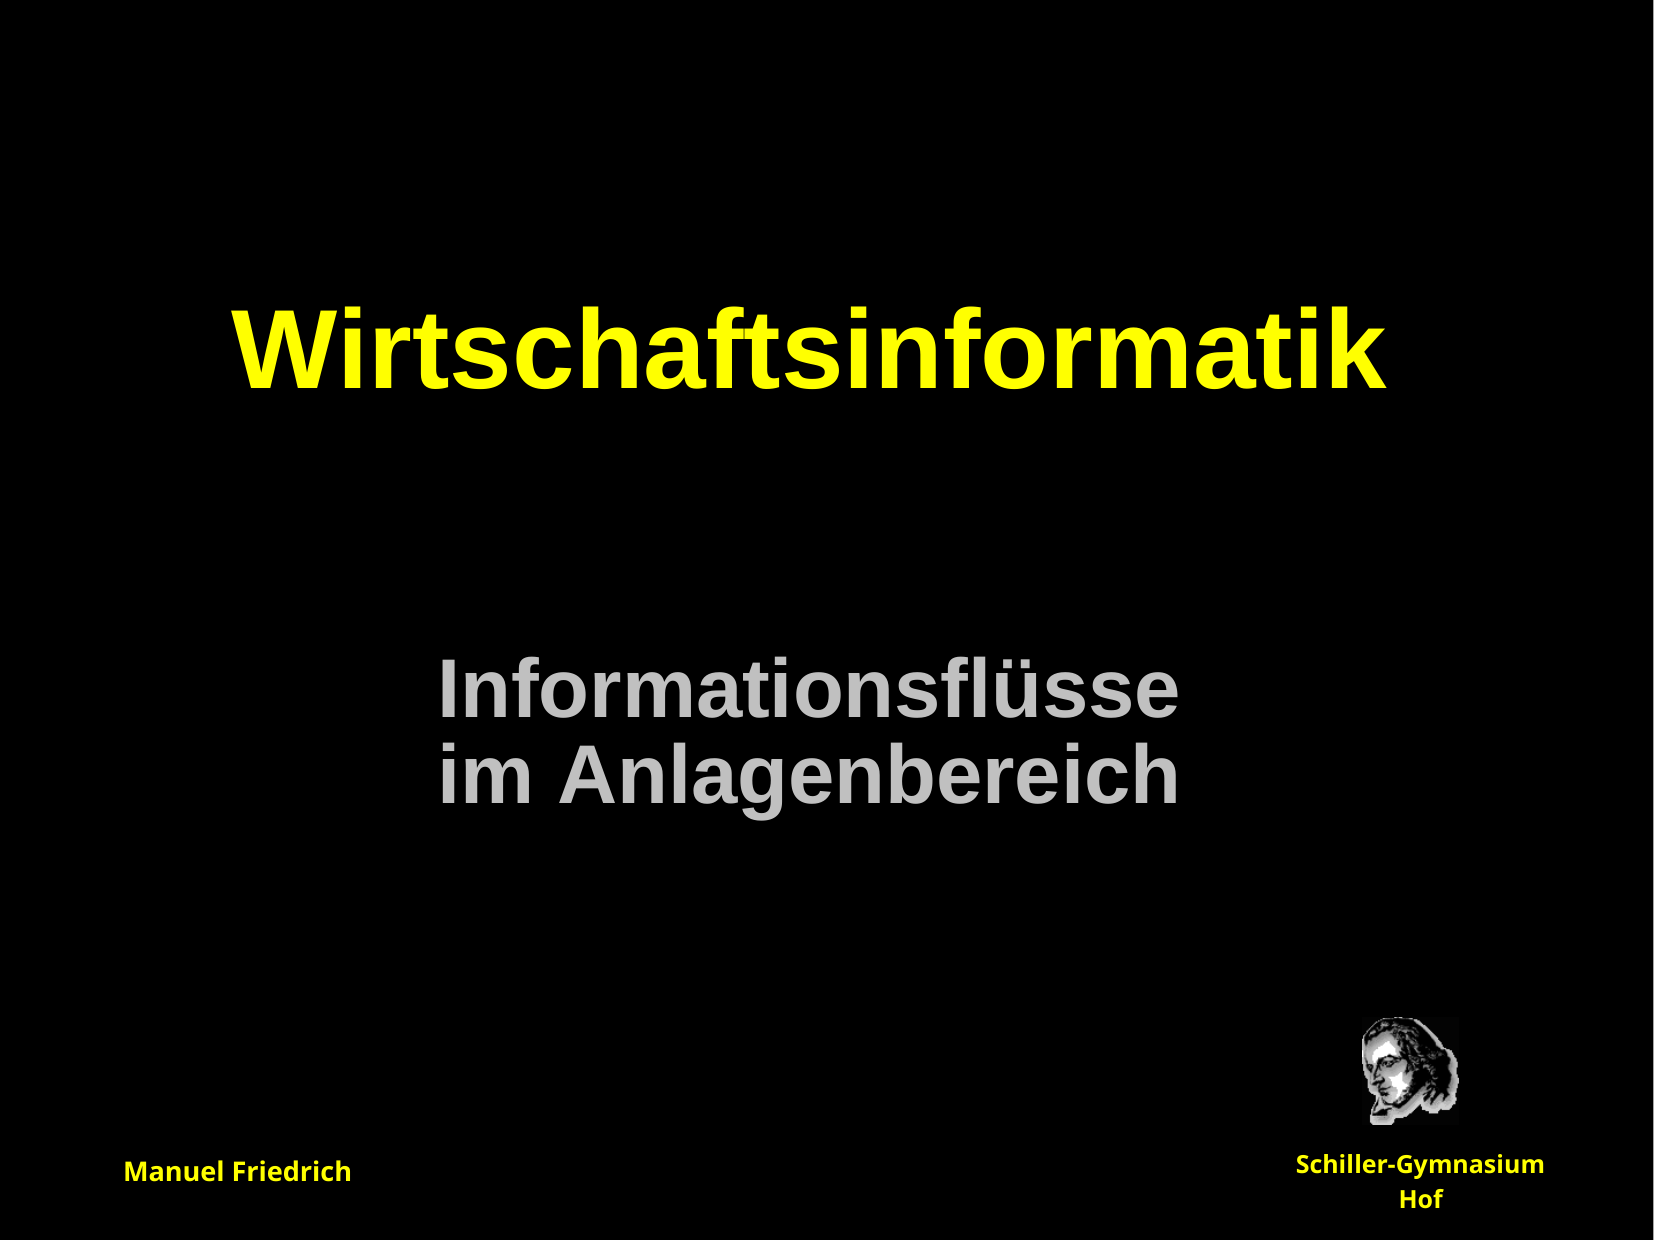

Wirtschaftsinformatik
Informationsflüsse
im Anlagenbereich
Schiller-Gymnasium
Hof
Manuel Friedrich